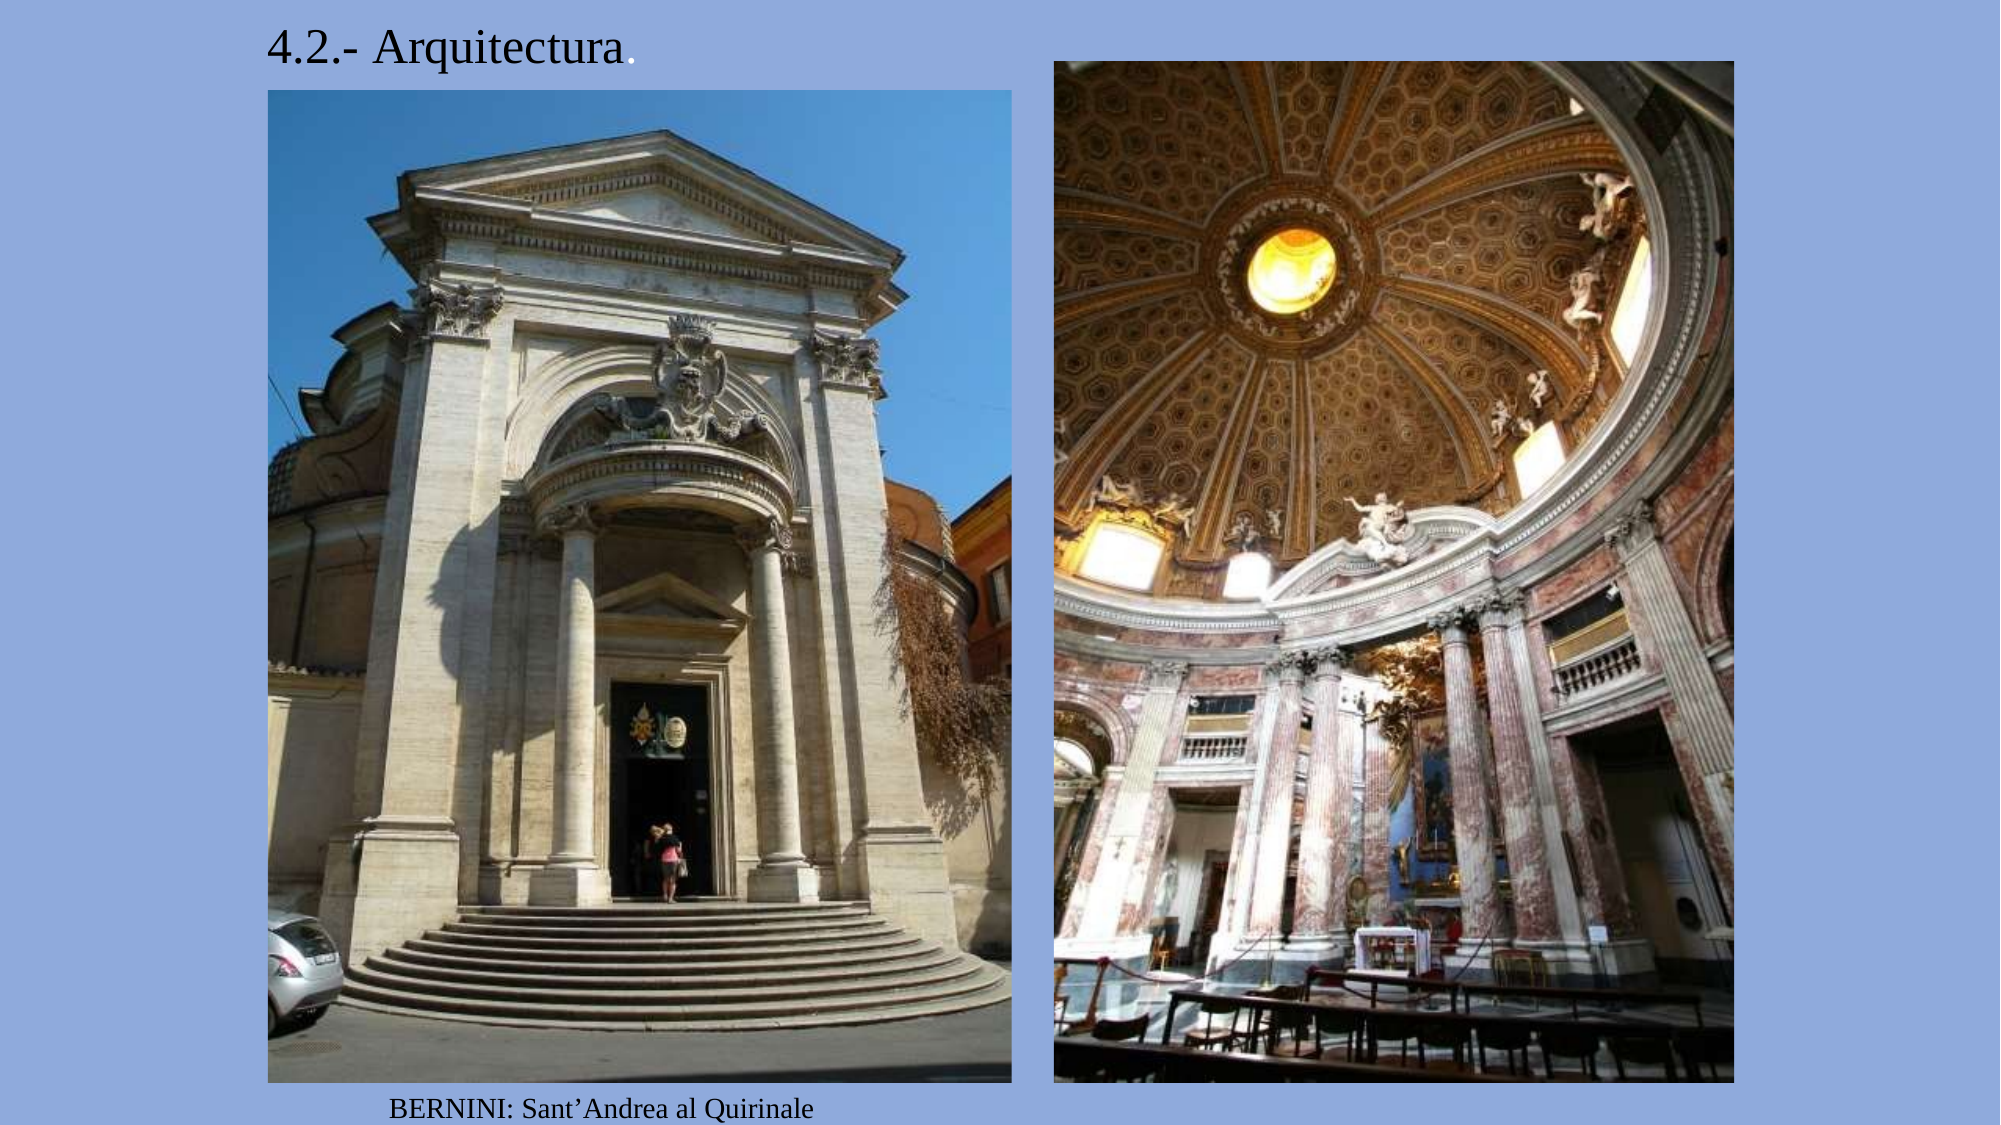

# 4.2.- Arquitectura.
BERNINI: Sant’Andrea al Quirinale